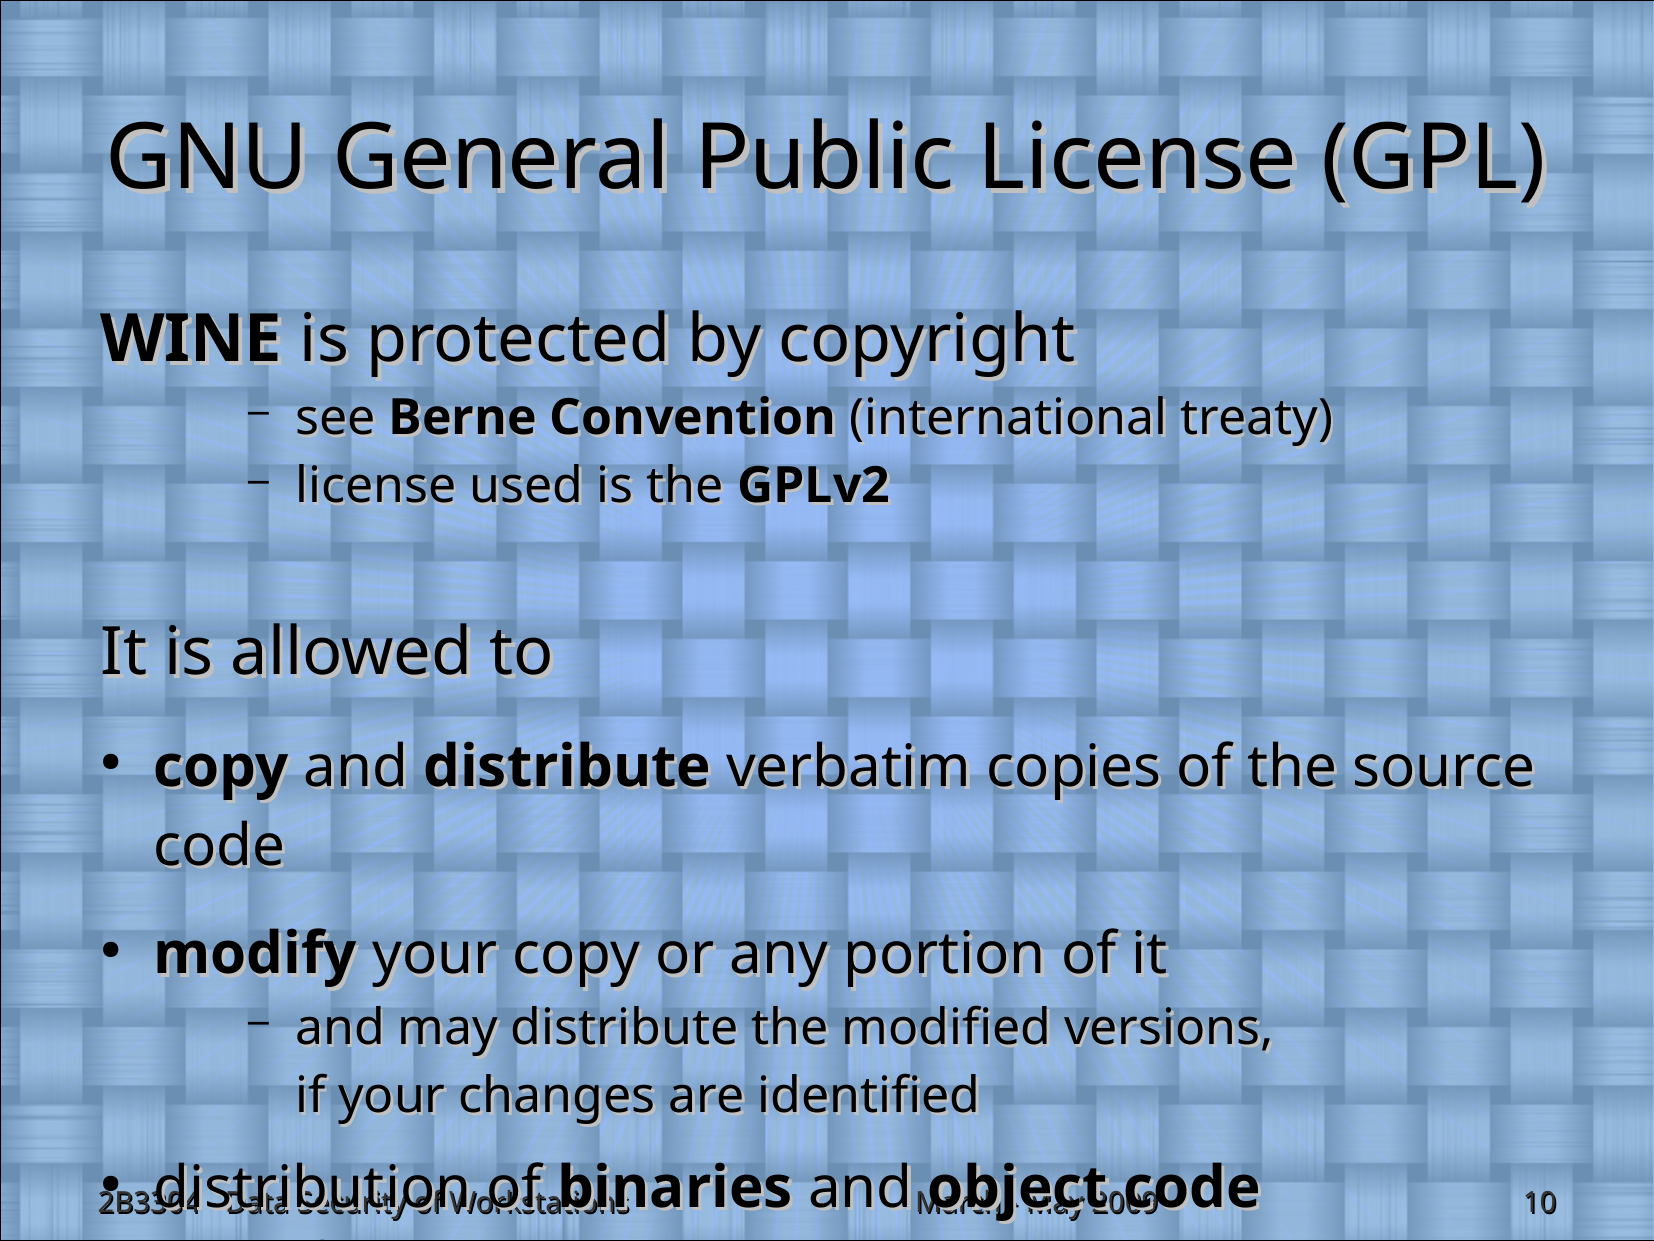

# GNU General Public License (GPL)
WINE is protected by copyright
see Berne Convention (international treaty)
license used is the GPLv2
It is allowed to
copy and distribute verbatim copies of the source code
modify your copy or any portion of it
and may distribute the modified versions,
if your changes are identified
distribution of binaries and object code
if accompanied by source code